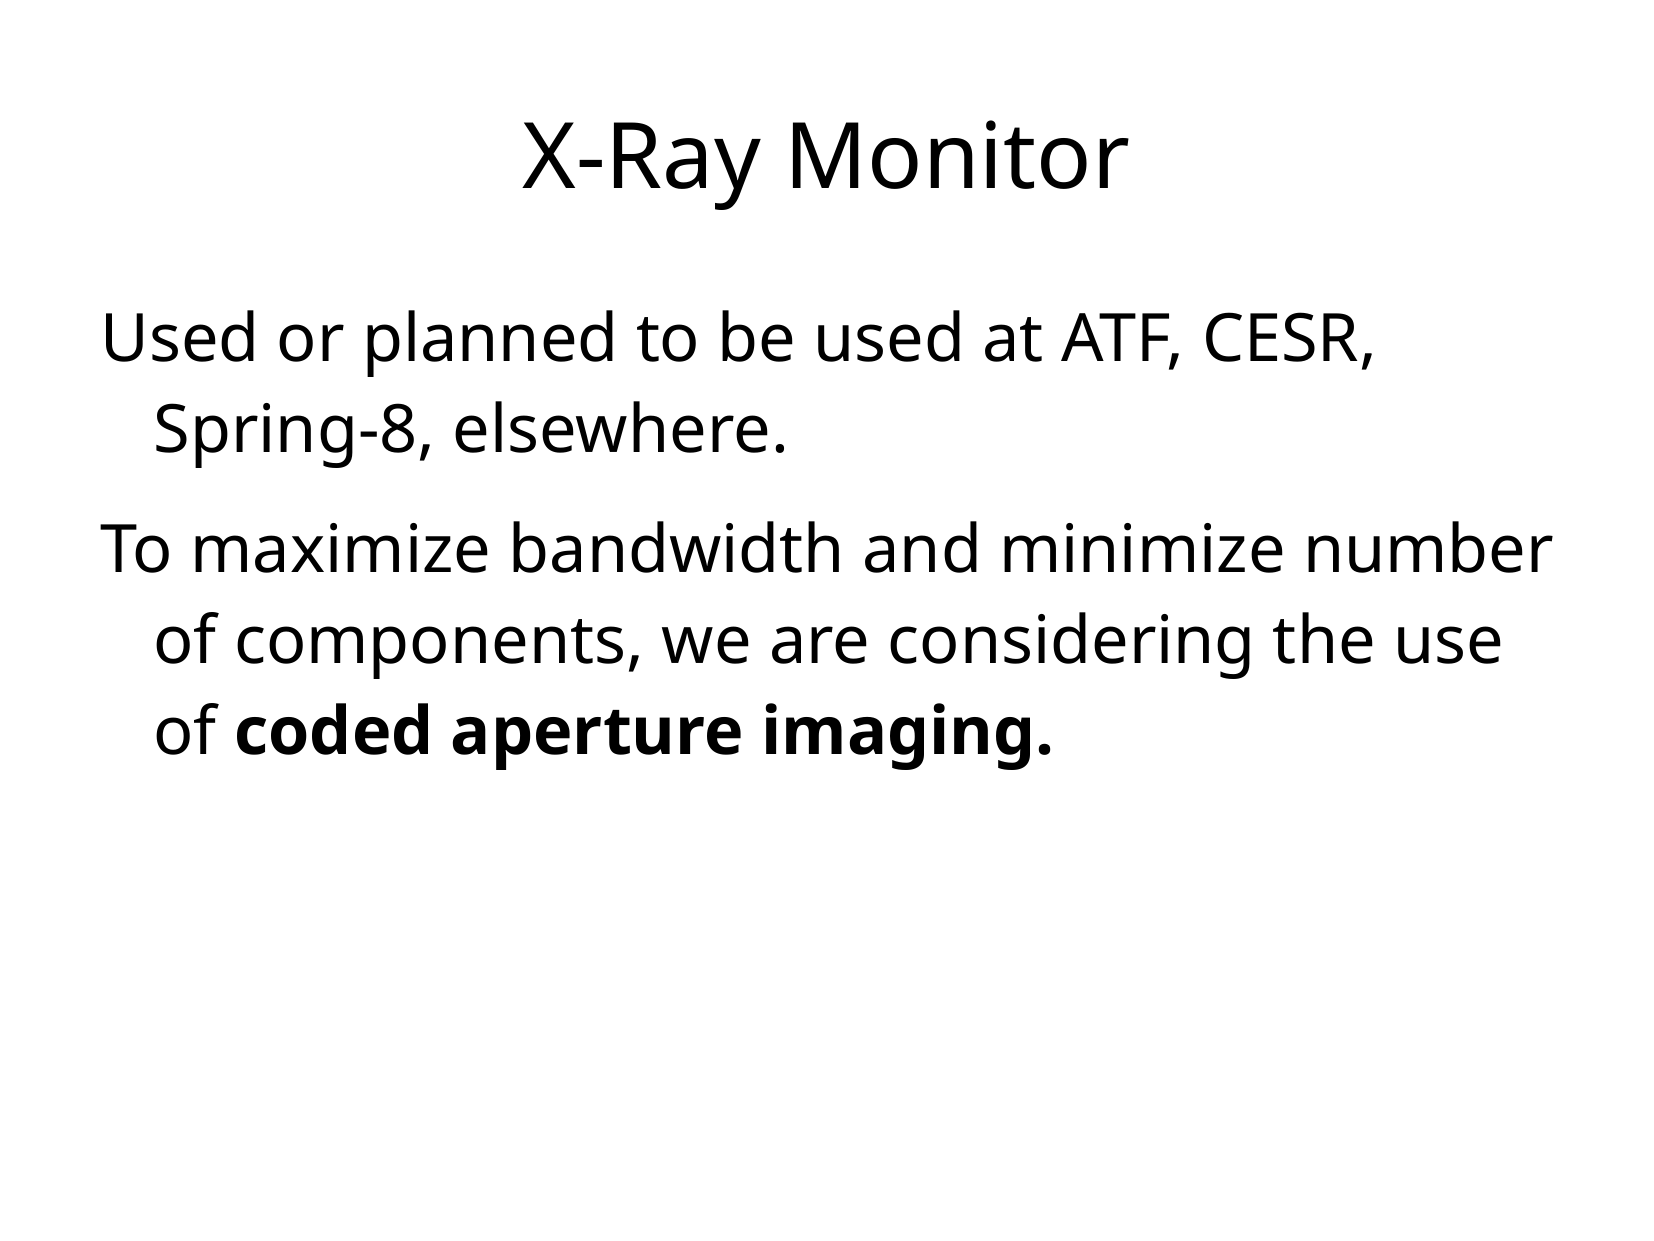

# X-Ray Monitor
Used or planned to be used at ATF, CESR, Spring-8, elsewhere.
To maximize bandwidth and minimize number of components, we are considering the use of coded aperture imaging.